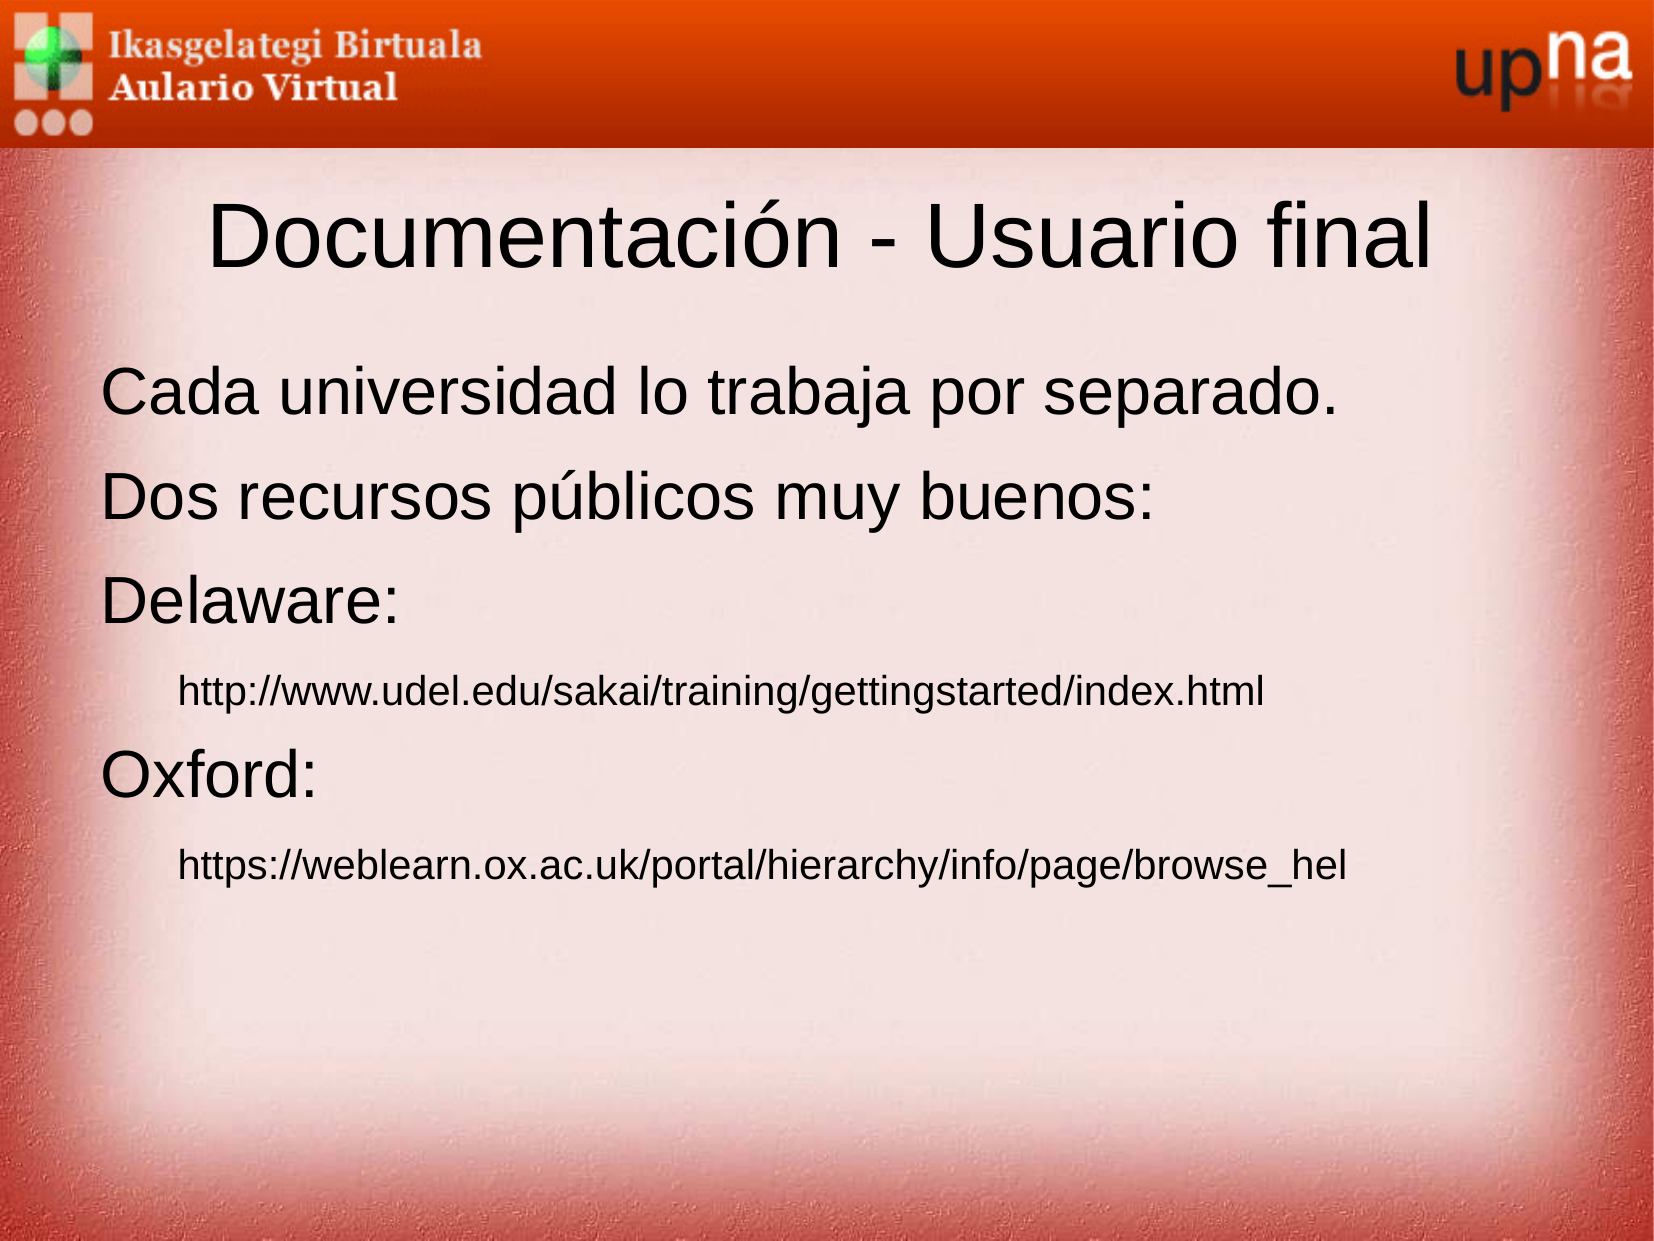

# Documentación - Usuario final
Cada universidad lo trabaja por separado.
Dos recursos públicos muy buenos:
Delaware:
http://www.udel.edu/sakai/training/gettingstarted/index.html
Oxford:
https://weblearn.ox.ac.uk/portal/hierarchy/info/page/browse_hel